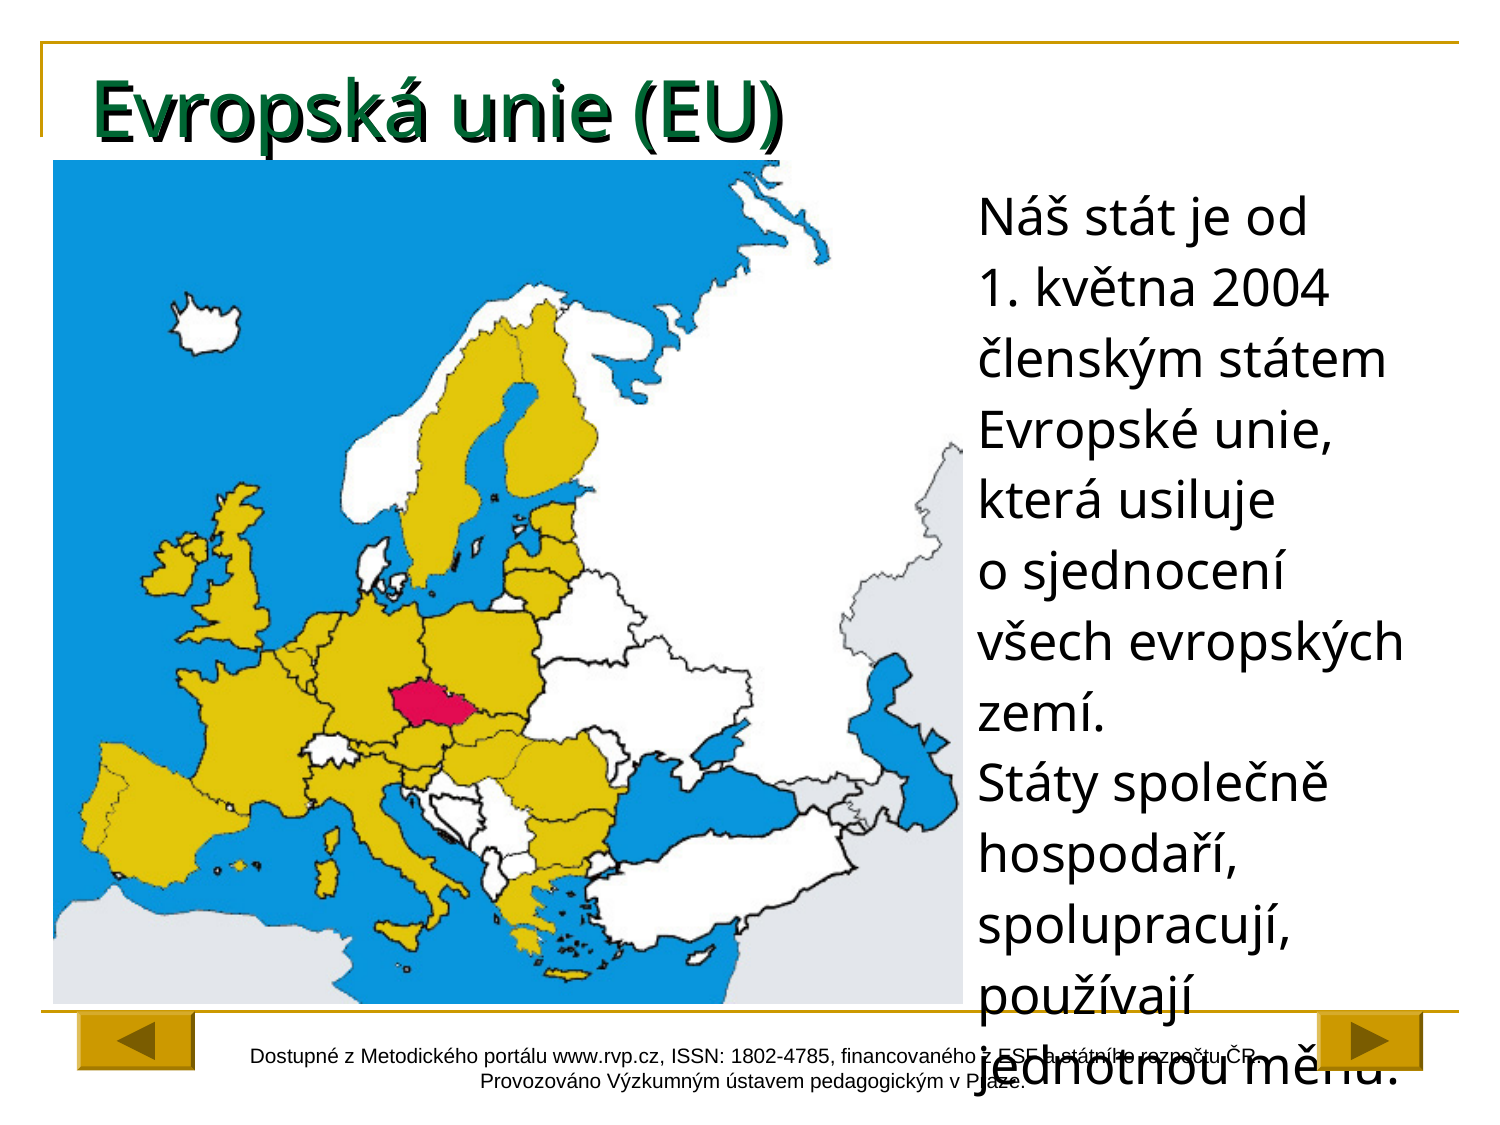

# Evropská unie (EU)
Náš stát je od
1. května 2004 členským státem Evropské unie, která usiluje
o sjednocení všech evropských zemí.
Státy společně hospodaří, spolupracují, používají jednotnou měnu.